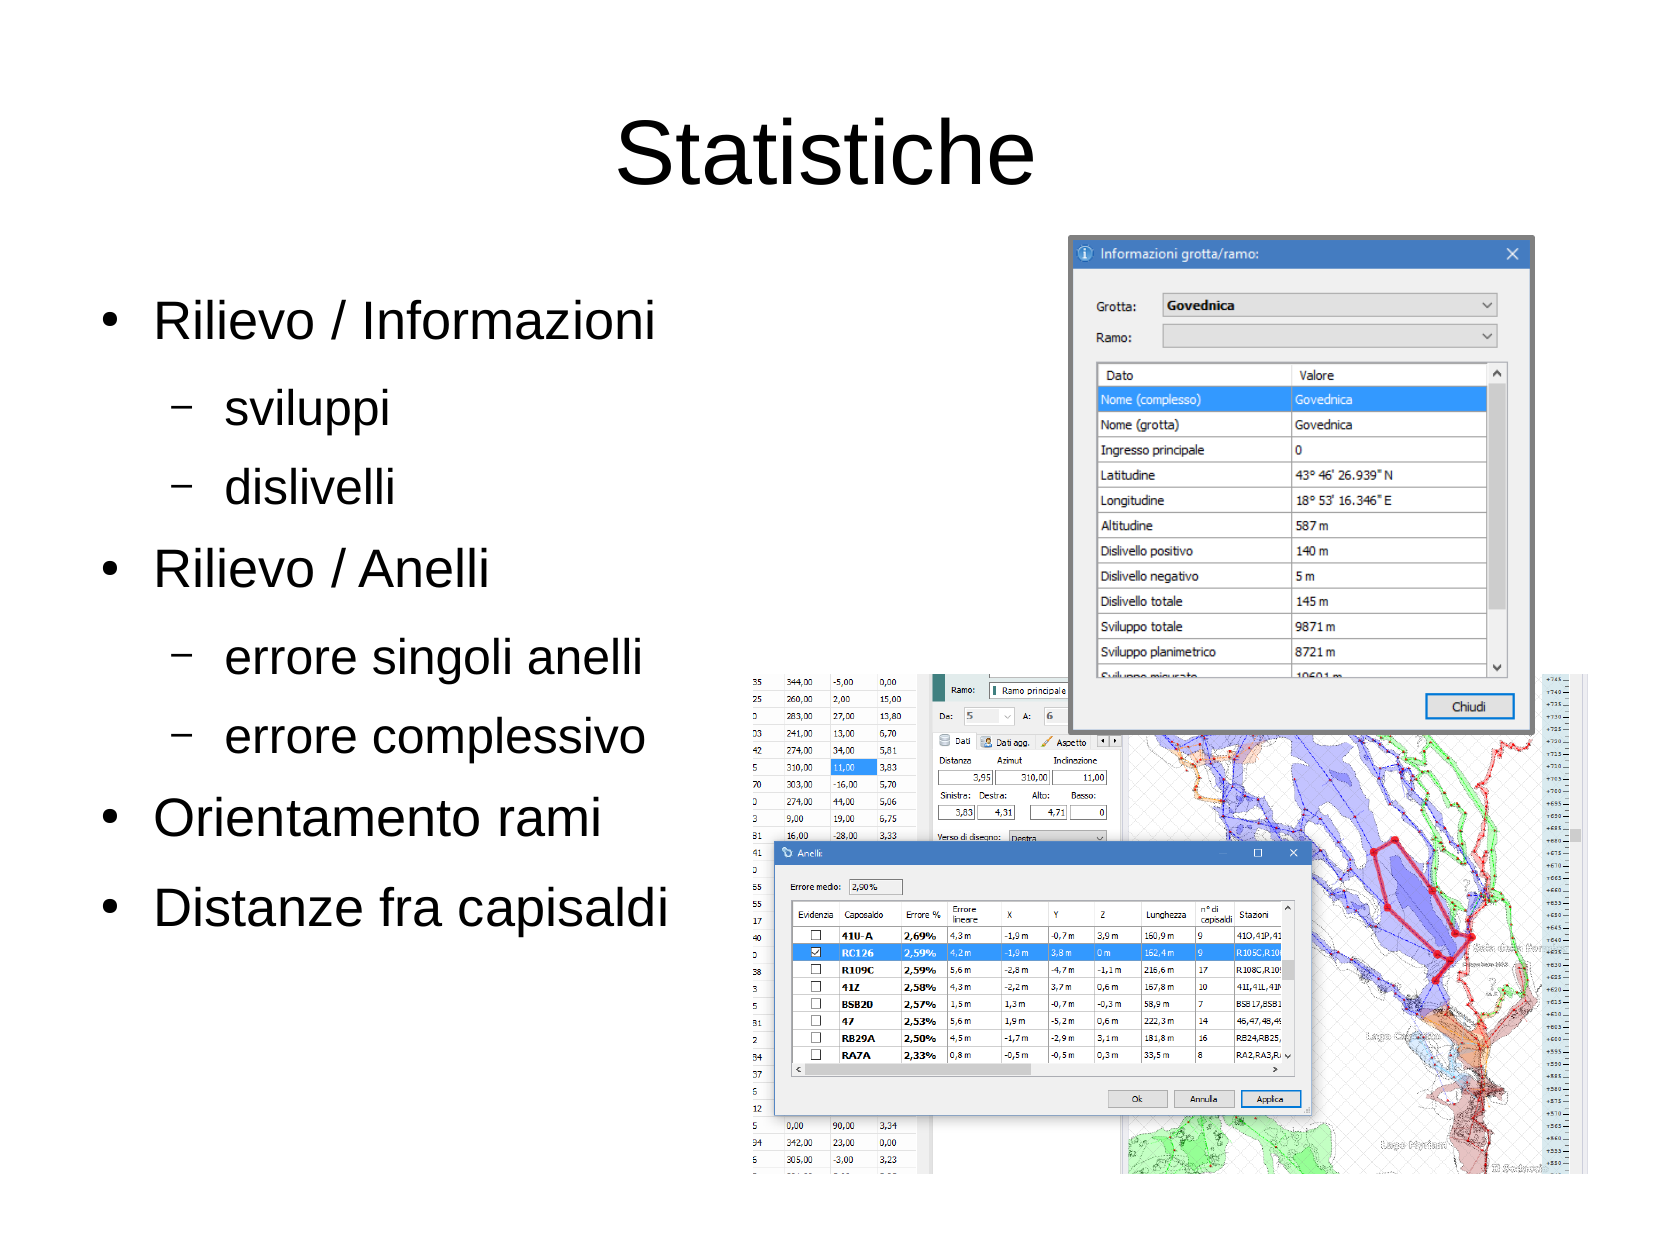

# Statistiche
Rilievo / Informazioni
sviluppi
dislivelli
Rilievo / Anelli
errore singoli anelli
errore complessivo
Orientamento rami
Distanze fra capisaldi